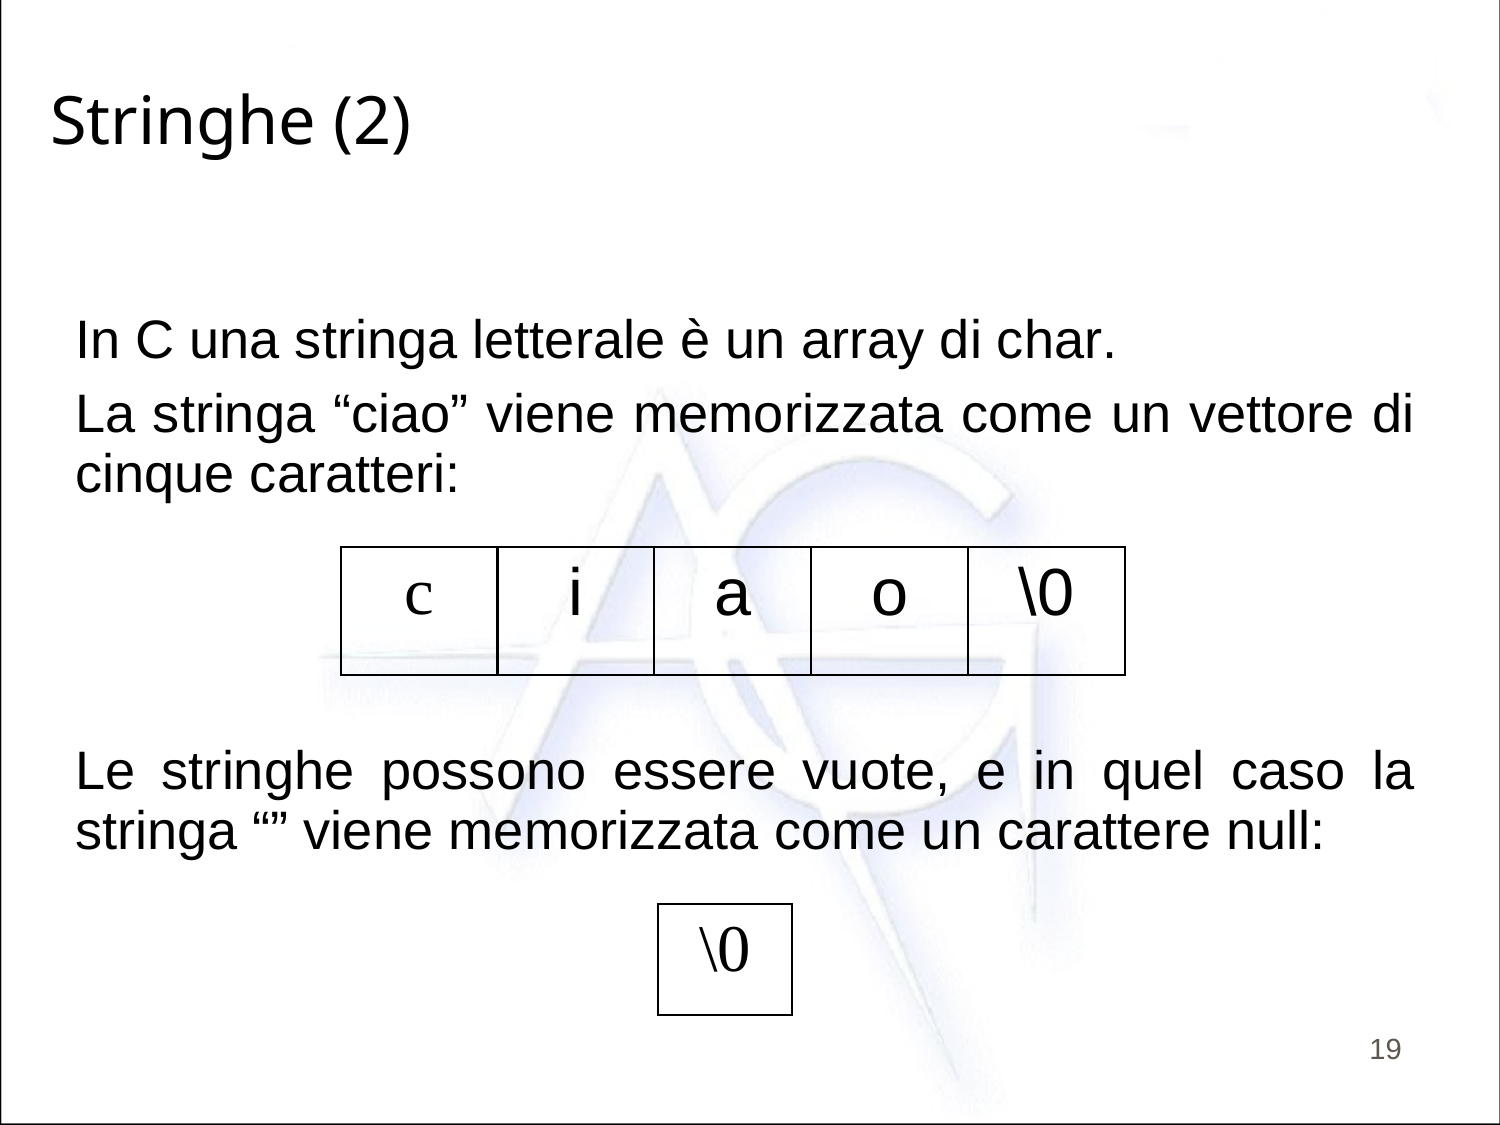

# Stringhe (2)
In C una stringa letterale è un array di char.
La stringa “ciao” viene memorizzata come un vettore di cinque caratteri:
Le stringhe possono essere vuote, e in quel caso la stringa “” viene memorizzata come un carattere null:
| c | i | a | o | \0 |
| --- | --- | --- | --- | --- |
| \0 |
| --- |
19